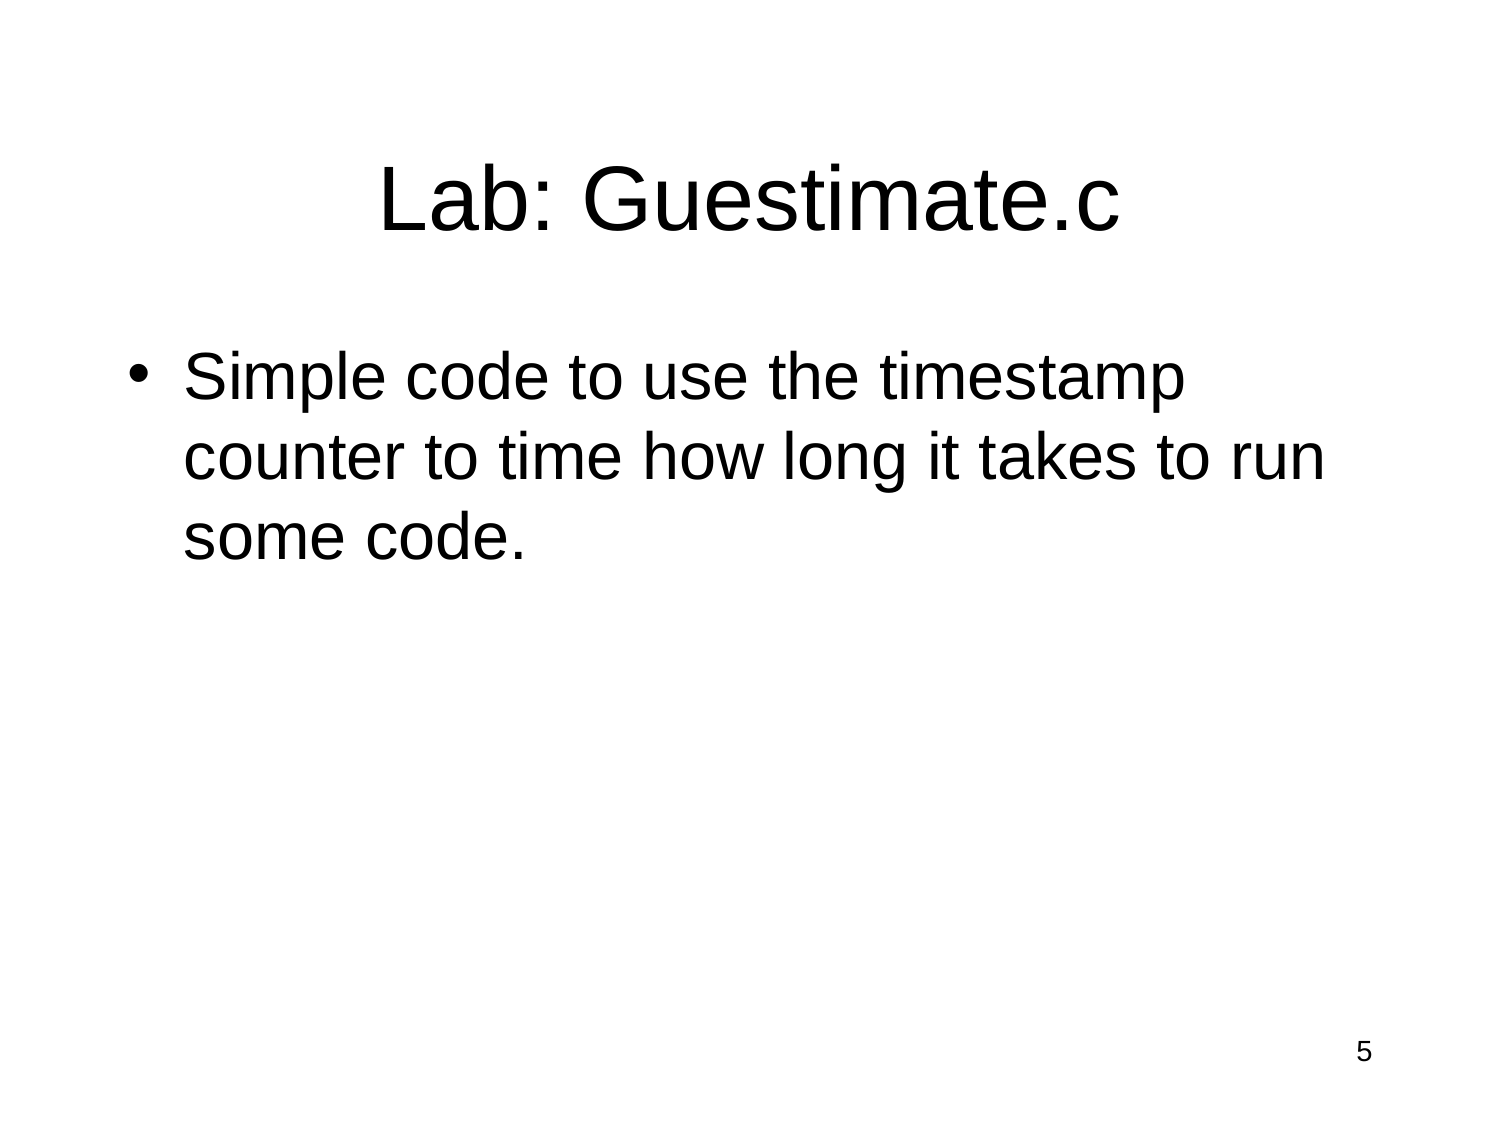

# Lab: Guestimate.c
Simple code to use the timestamp counter to time how long it takes to run some code.